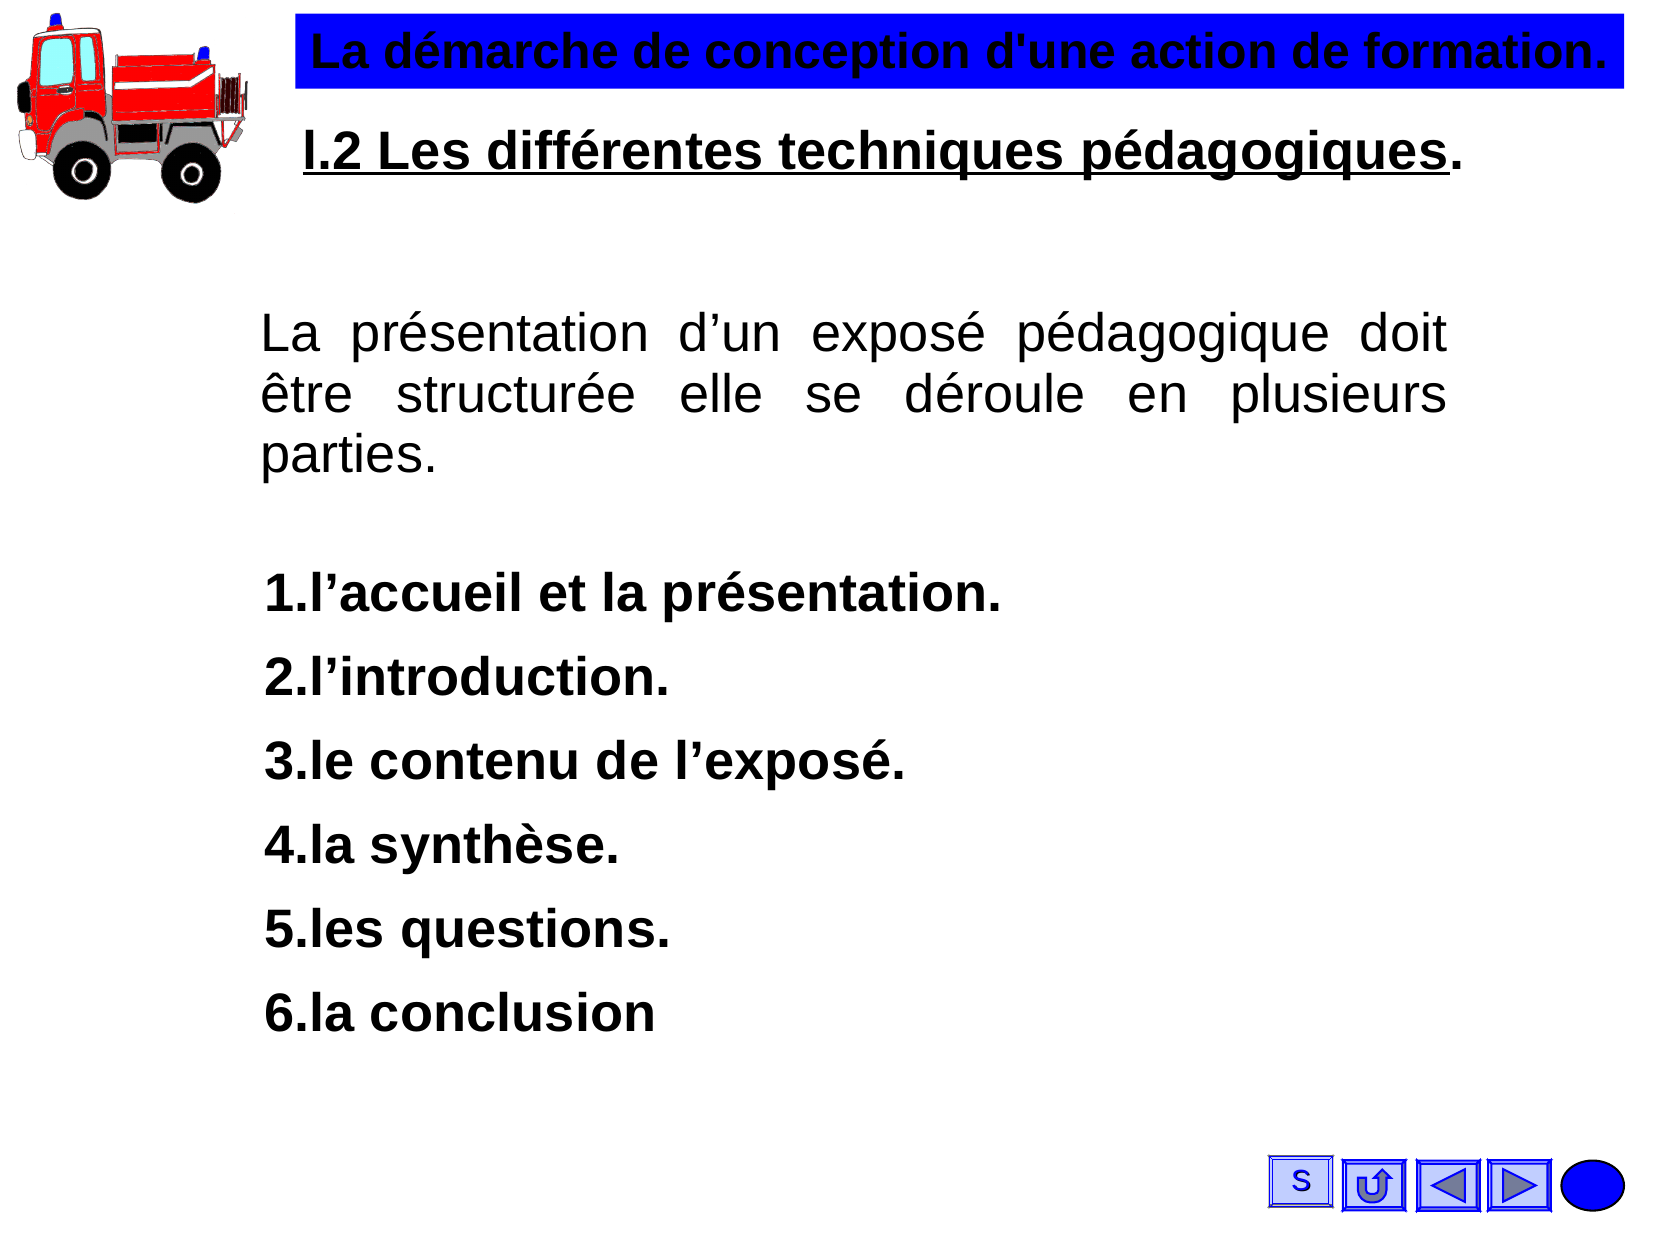

La démarche de conception d'une action de formation.
l.2 Les différentes techniques pédagogiques.
# La présentation d’un exposé pédagogique doit être structurée elle se déroule en plusieurs parties.
 1.l’accueil et la présentation.
 2.l’introduction.
 3.le contenu de l’exposé.
 4.la synthèse.
 5.les questions.
 6.la conclusion